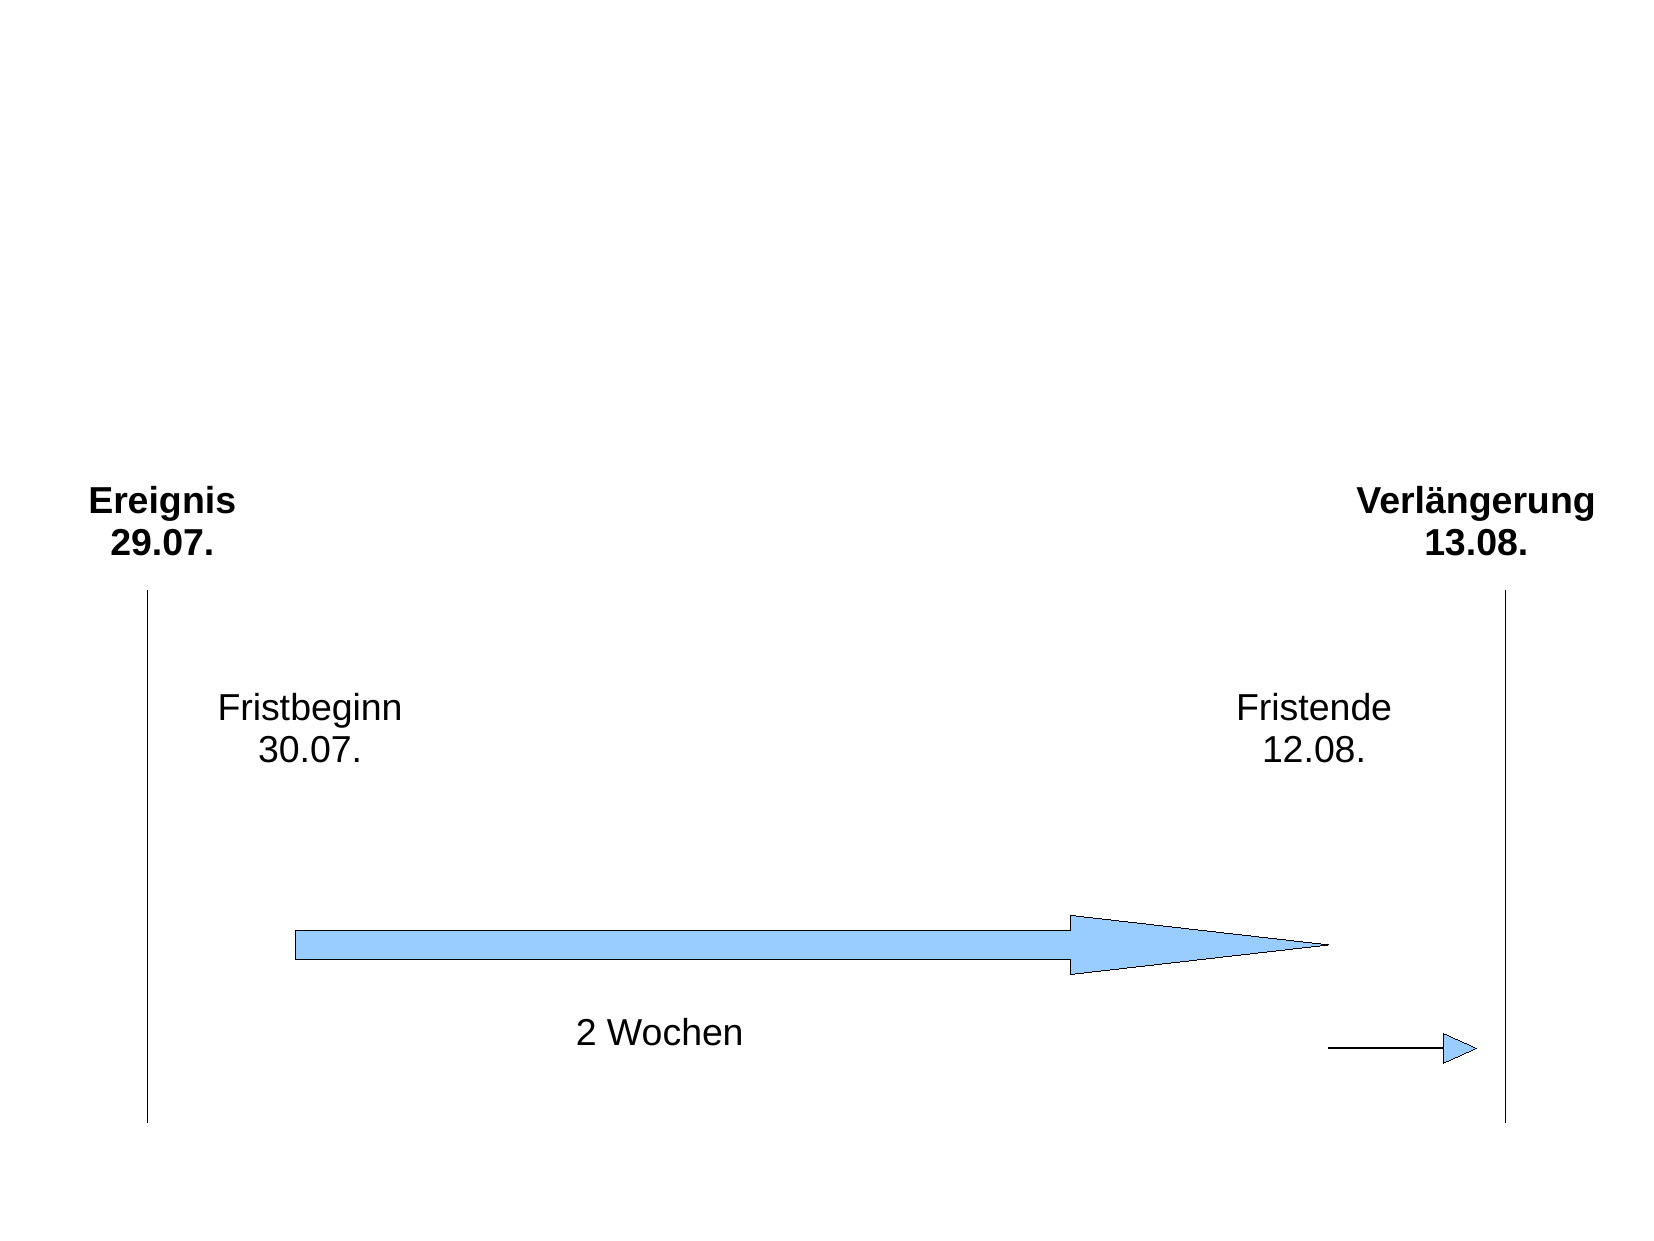

Ereignis
29.07.
Verlängerung
13.08.
Fristbeginn
30.07.
Fristende
12.08.
2 Wochen